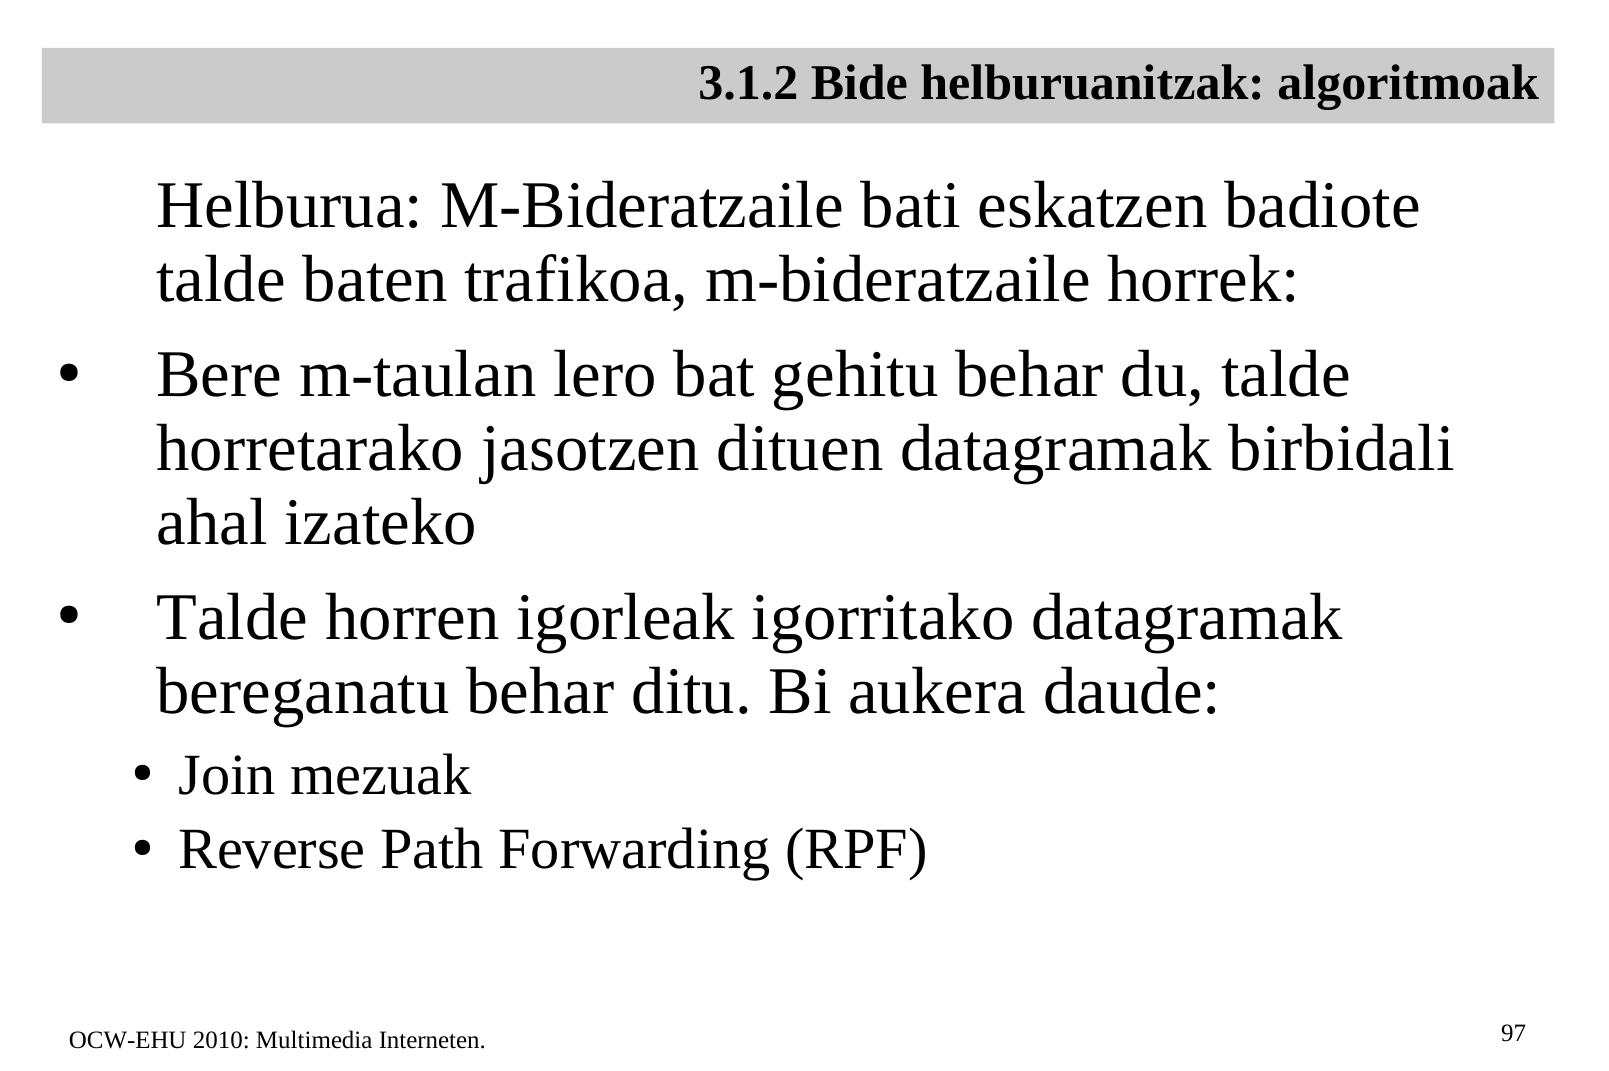

3.1.2 Bide helburuanitzak: algoritmoak
# Helburua: M-Bideratzaile bati eskatzen badiote talde baten trafikoa, m-bideratzaile horrek:
Bere m-taulan lero bat gehitu behar du, talde horretarako jasotzen dituen datagramak birbidali ahal izateko
Talde horren igorleak igorritako datagramak bereganatu behar ditu. Bi aukera daude:
Join mezuak
Reverse Path Forwarding (RPF)
97